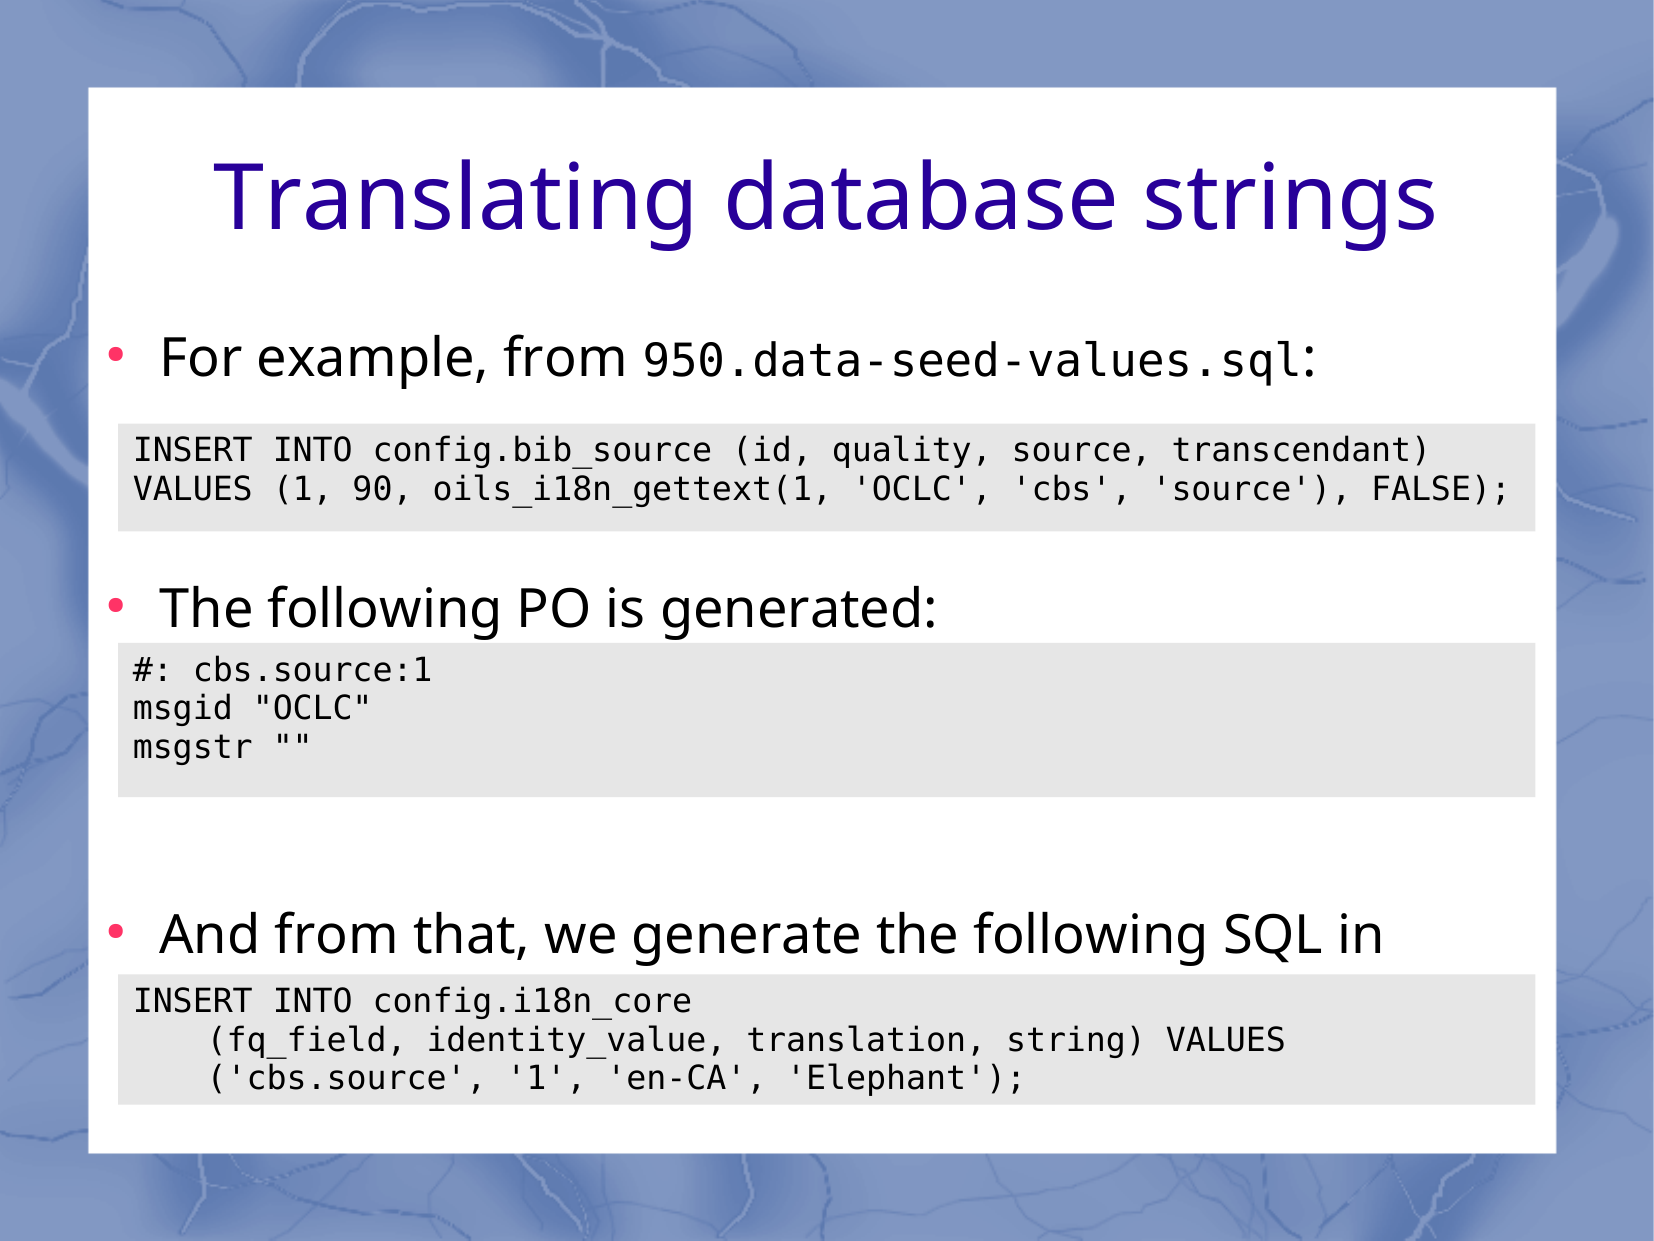

# Translating database strings
For example, from 950.data-seed-values.sql:
The following PO is generated:
And from that, we generate the following SQL in 950.data-seed-values-en-CA.sql:
INSERT INTO config.bib_source (id, quality, source, transcendant) VALUES (1, 90, oils_i18n_gettext(1, 'OCLC', 'cbs', 'source'), FALSE);
#: cbs.source:1
msgid "OCLC"
msgstr ""
INSERT INTO config.i18n_core
	(fq_field, identity_value, translation, string) VALUES
	('cbs.source', '1', 'en-CA', 'Elephant');